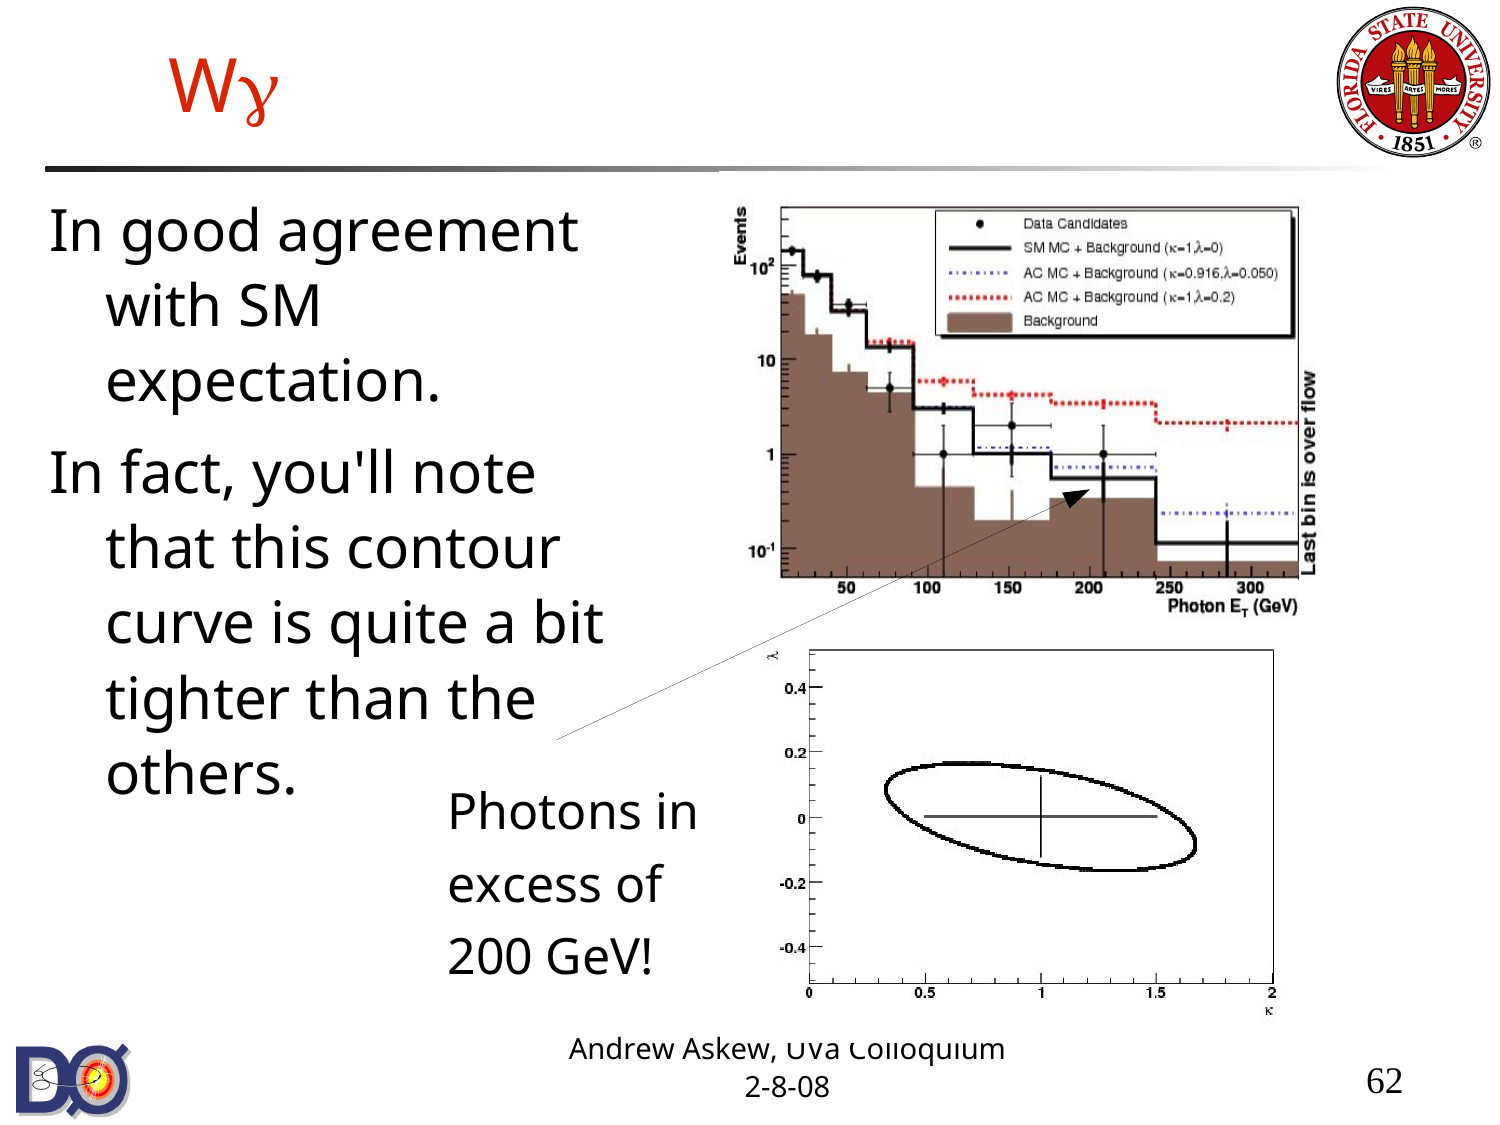

# Wg
In good agreement with SM expectation.
In fact, you'll note that this contour curve is quite a bit tighter than the others.
Photons in excess of 200 GeV!